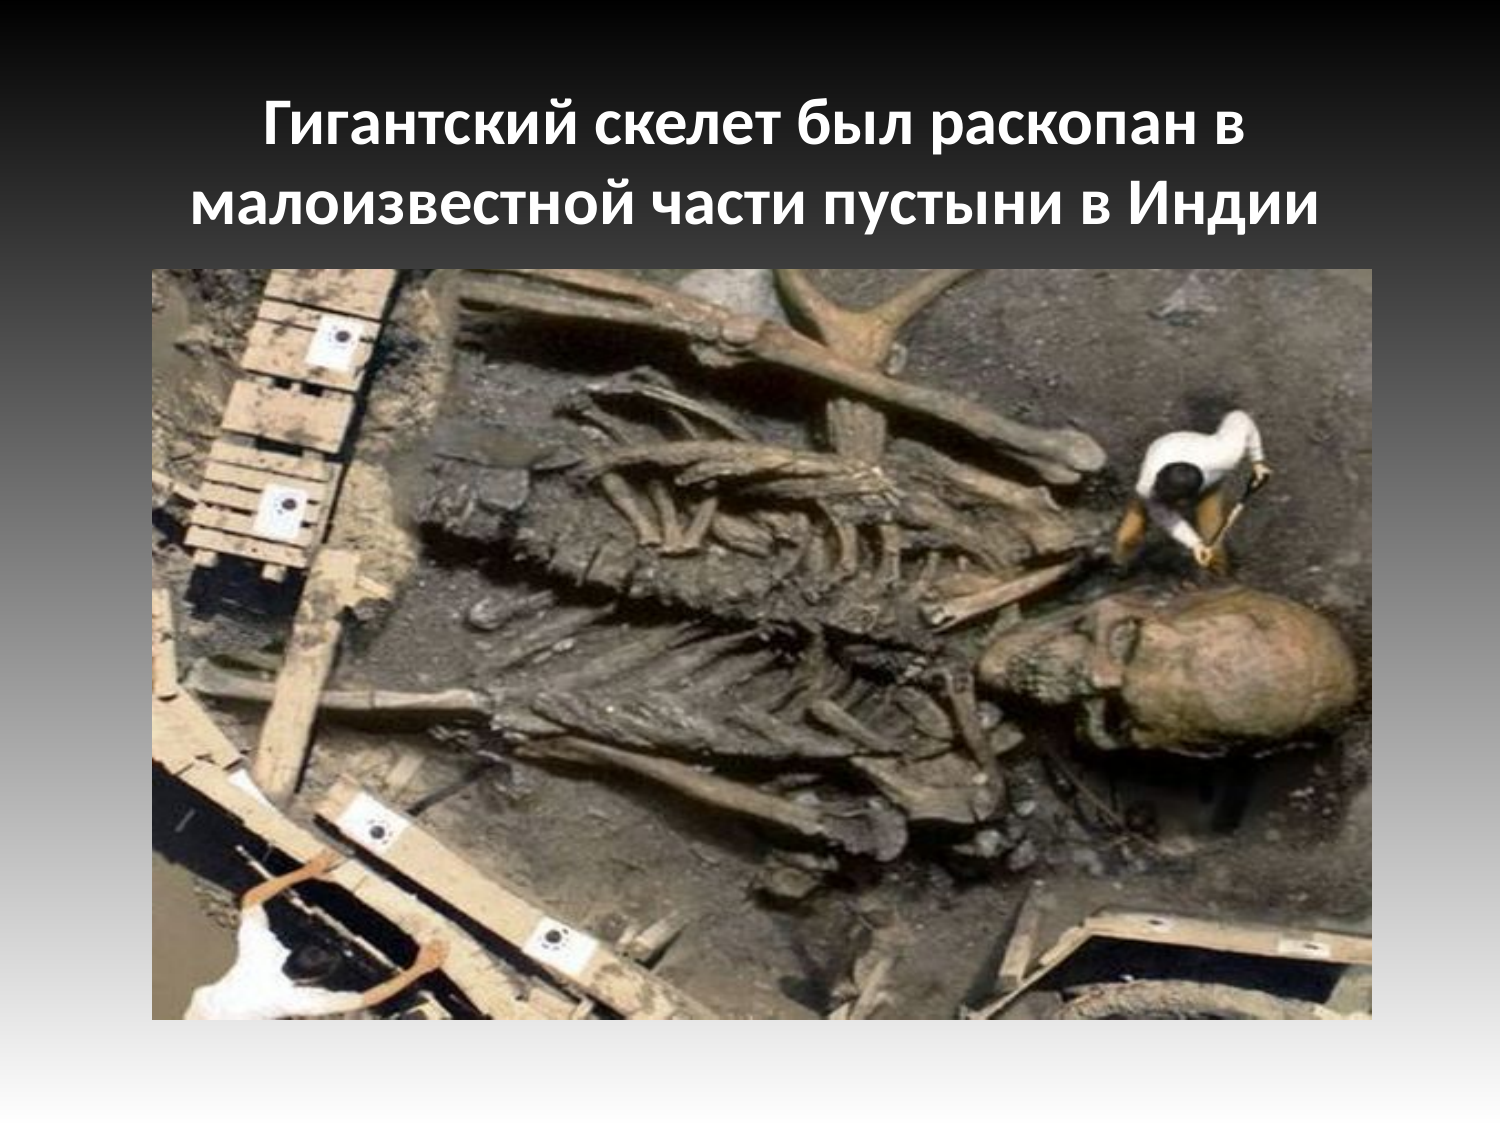

Гигантский скелет был раскопан в малоизвестной части пустыни в Индии